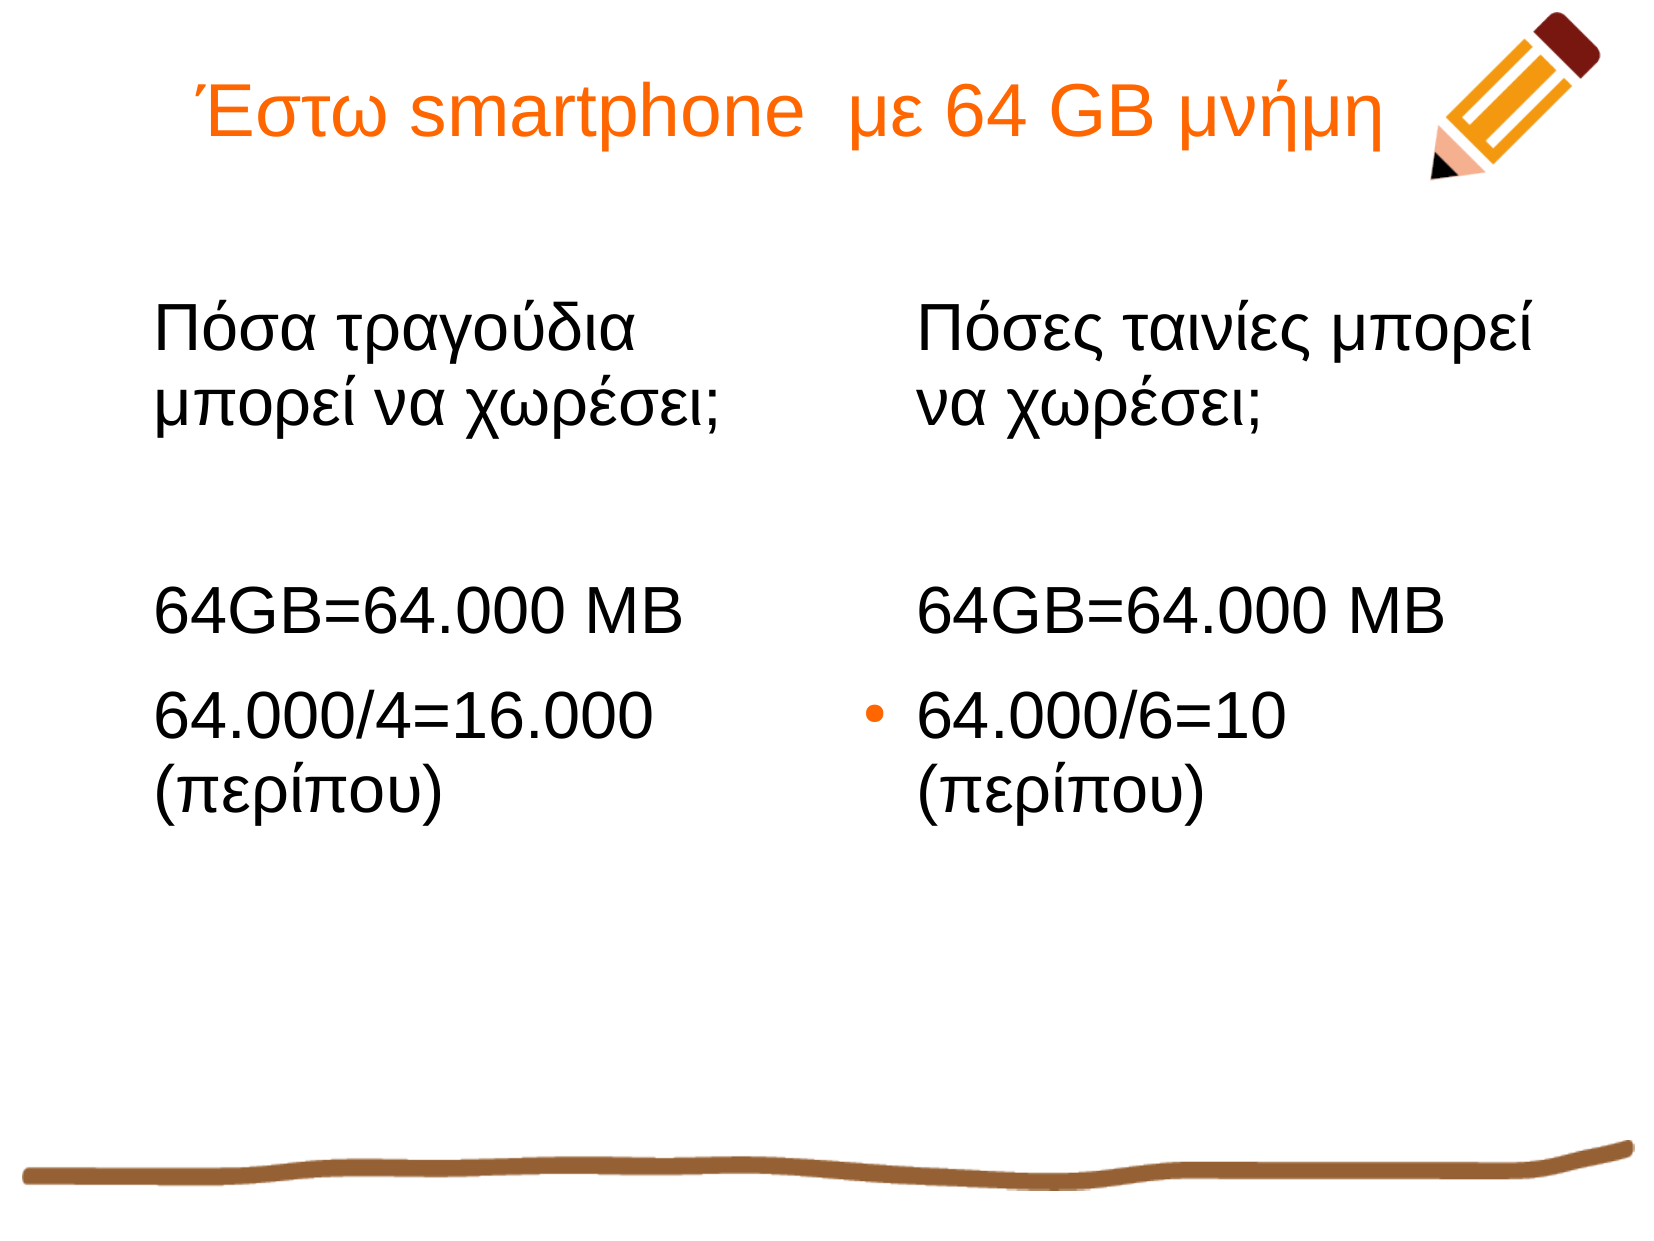

# Έστω smartphone με 64 GB μνήμη
Πόσα τραγούδια μπορεί να χωρέσει;
64GB=64.000 MB
64.000/4=16.000 (περίπου)
Πόσες ταινίες μπορεί να χωρέσει;
64GB=64.000 MB
64.000/6=10 (περίπου)